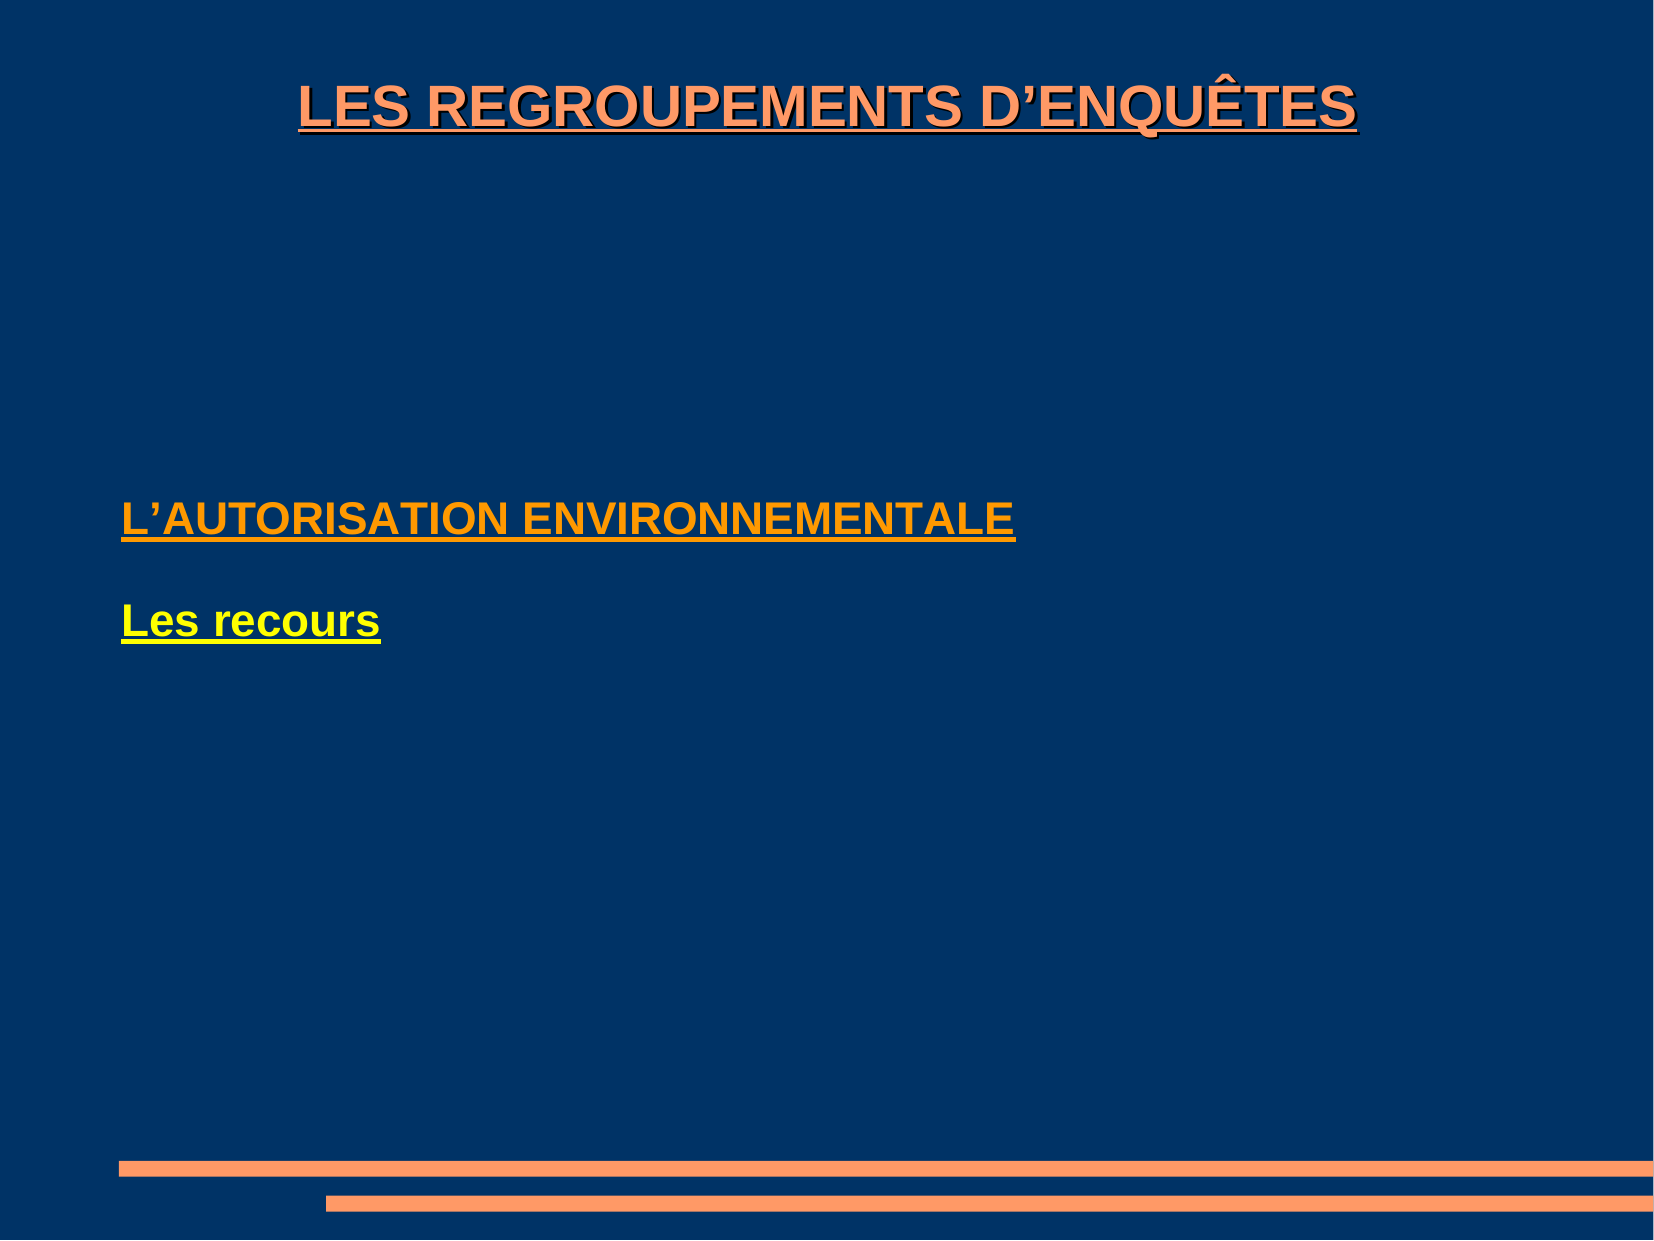

# LES REGROUPEMENTS D’ENQUÊTES
L’AUTORISATION ENVIRONNEMENTALE
Les recours